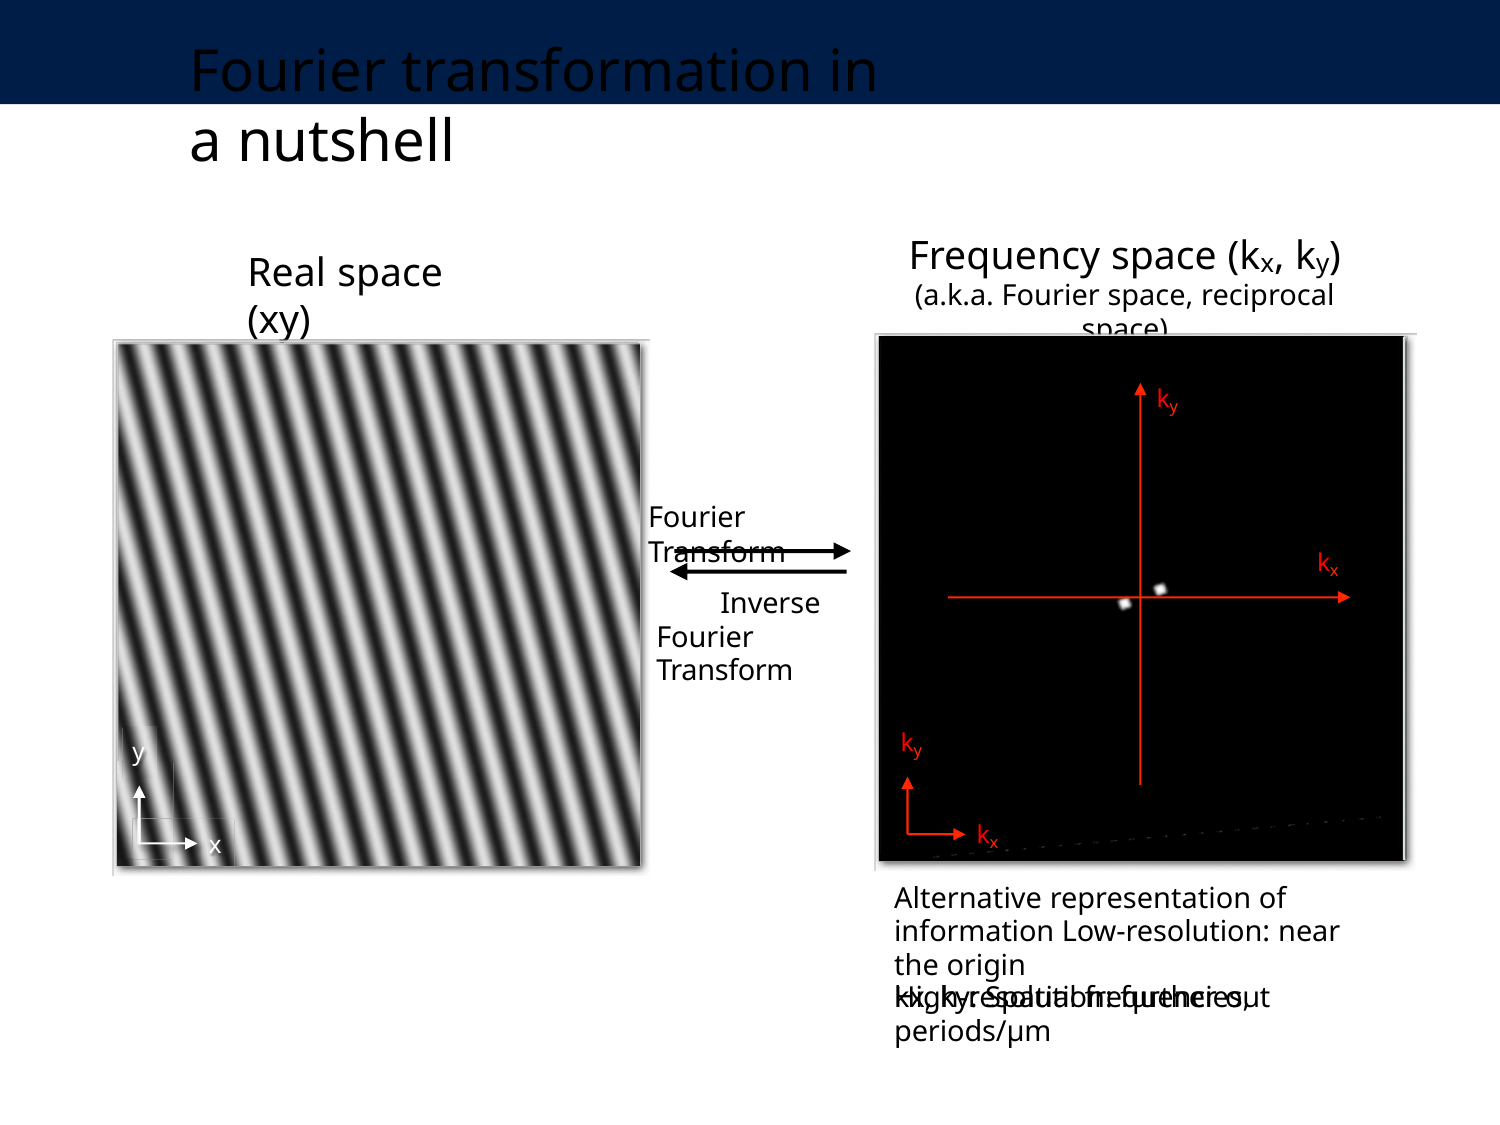

# Fourier transformation in a nutshell
Frequency space (kx, ky)
(a.k.a. Fourier space, reciprocal space)
Real space (xy)
k
kyy
kx
ky
k
Fourier Transform
kx
Inverse Fourier Transform
ky
y
kx
x
Alternative representation of information Low-resolution: near the origin
High-resolution: further out
kx, ky: Spatial frequencies, periods/µm